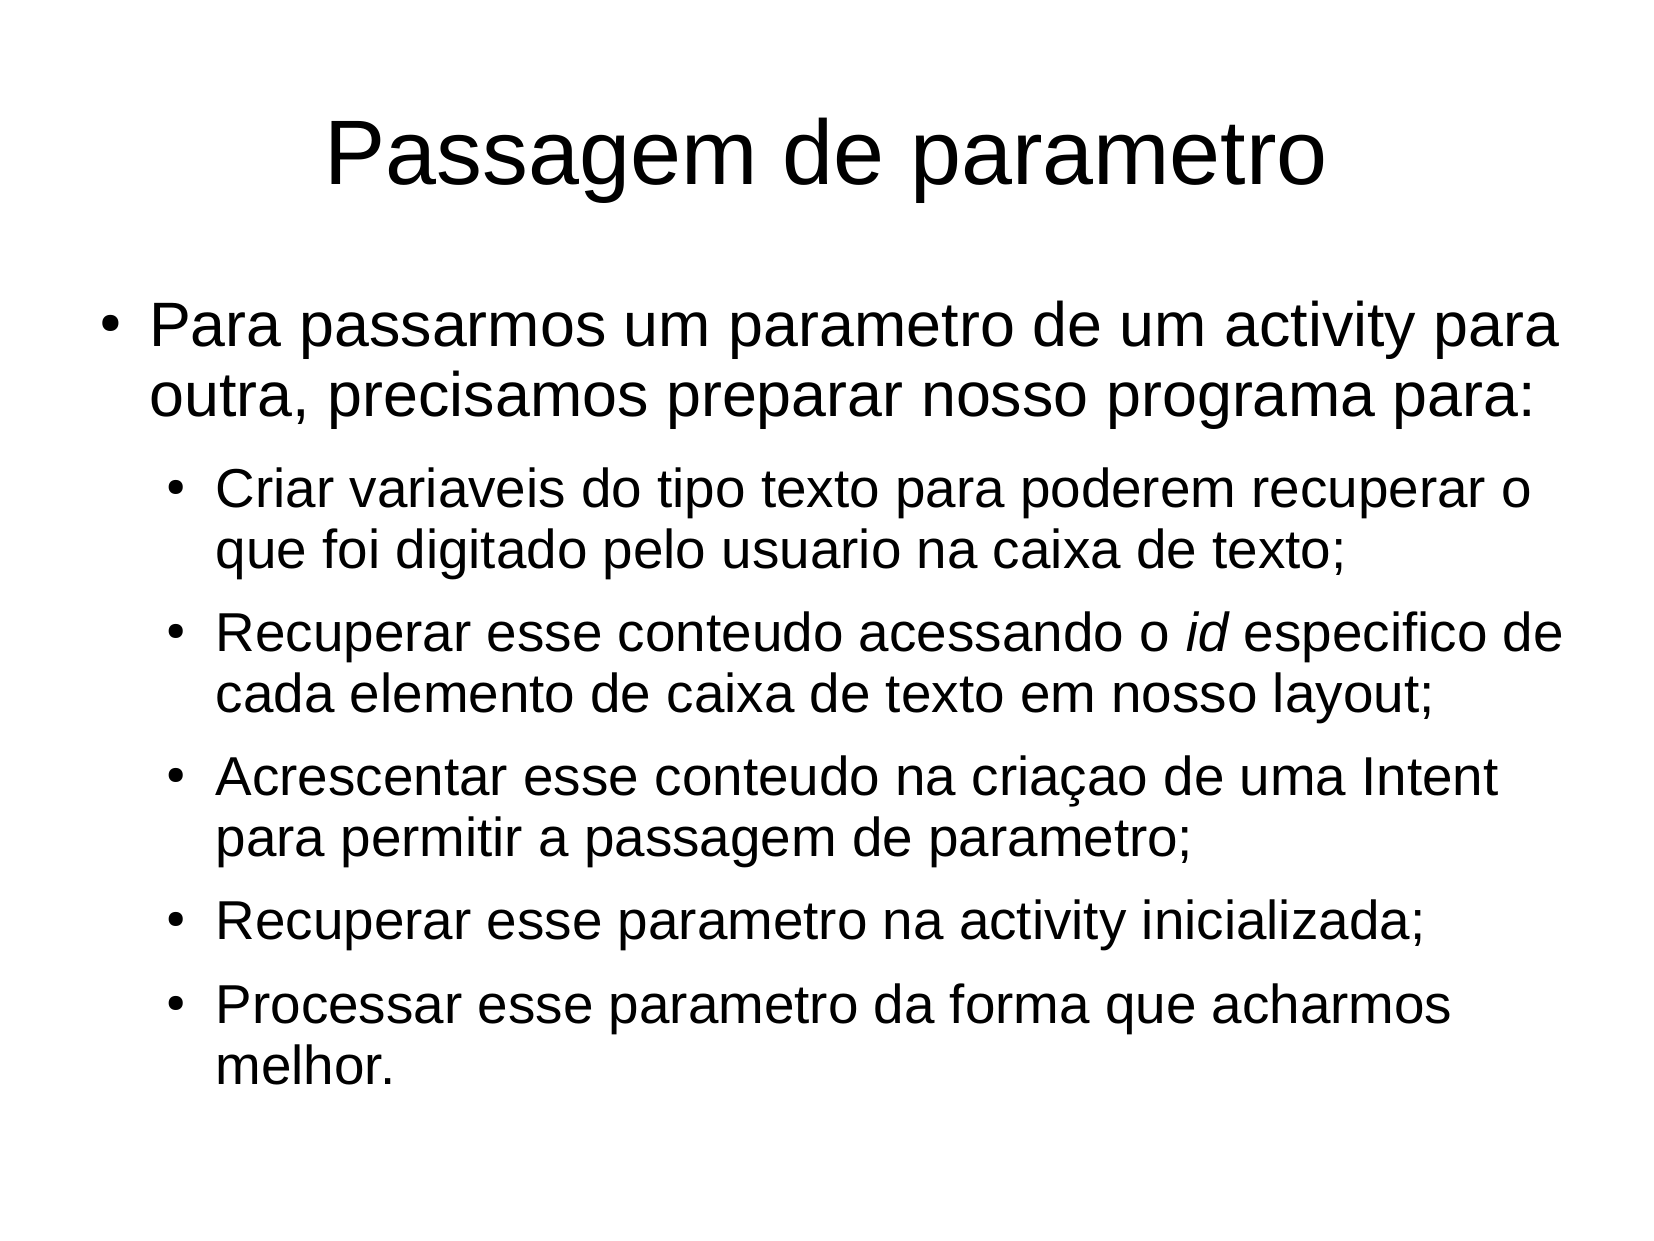

# Passagem de parametro
Para passarmos um parametro de um activity para outra, precisamos preparar nosso programa para:
Criar variaveis do tipo texto para poderem recuperar o que foi digitado pelo usuario na caixa de texto;
Recuperar esse conteudo acessando o id especifico de cada elemento de caixa de texto em nosso layout;
Acrescentar esse conteudo na criaçao de uma Intent para permitir a passagem de parametro;
Recuperar esse parametro na activity inicializada;
Processar esse parametro da forma que acharmos melhor.